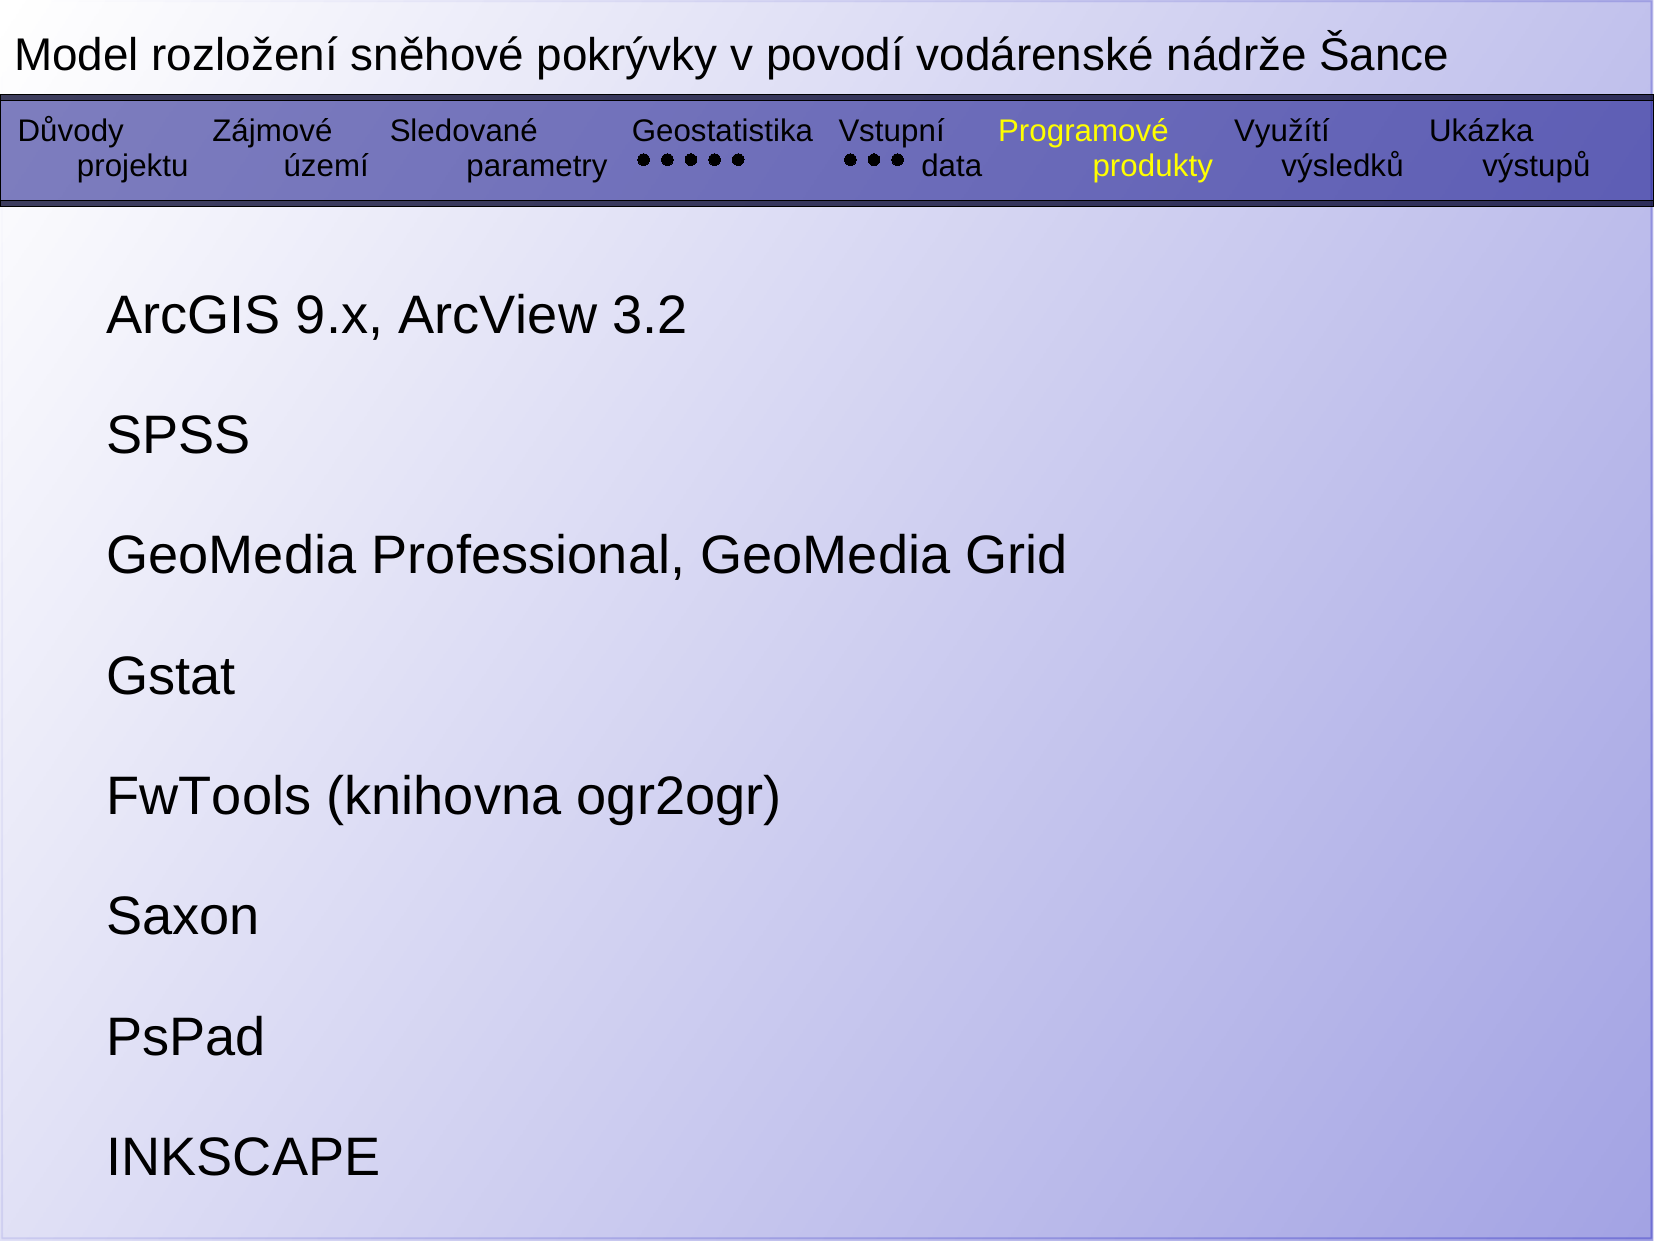

Model rozložení sněhové pokrývky v povodí vodárenské nádrže Šance
Důvody
Zájmové
Sledované
Geostatistika
Vstupní
Programové
Využítí
Ukázka výstupů
projektu
území
parametry
data
produkty
výsledků
# ArcGIS 9.x, ArcView 3.2
SPSS
GeoMedia Professional, GeoMedia Grid
Gstat
FwTools (knihovna ogr2ogr)
Saxon
PsPad
INKSCAPE